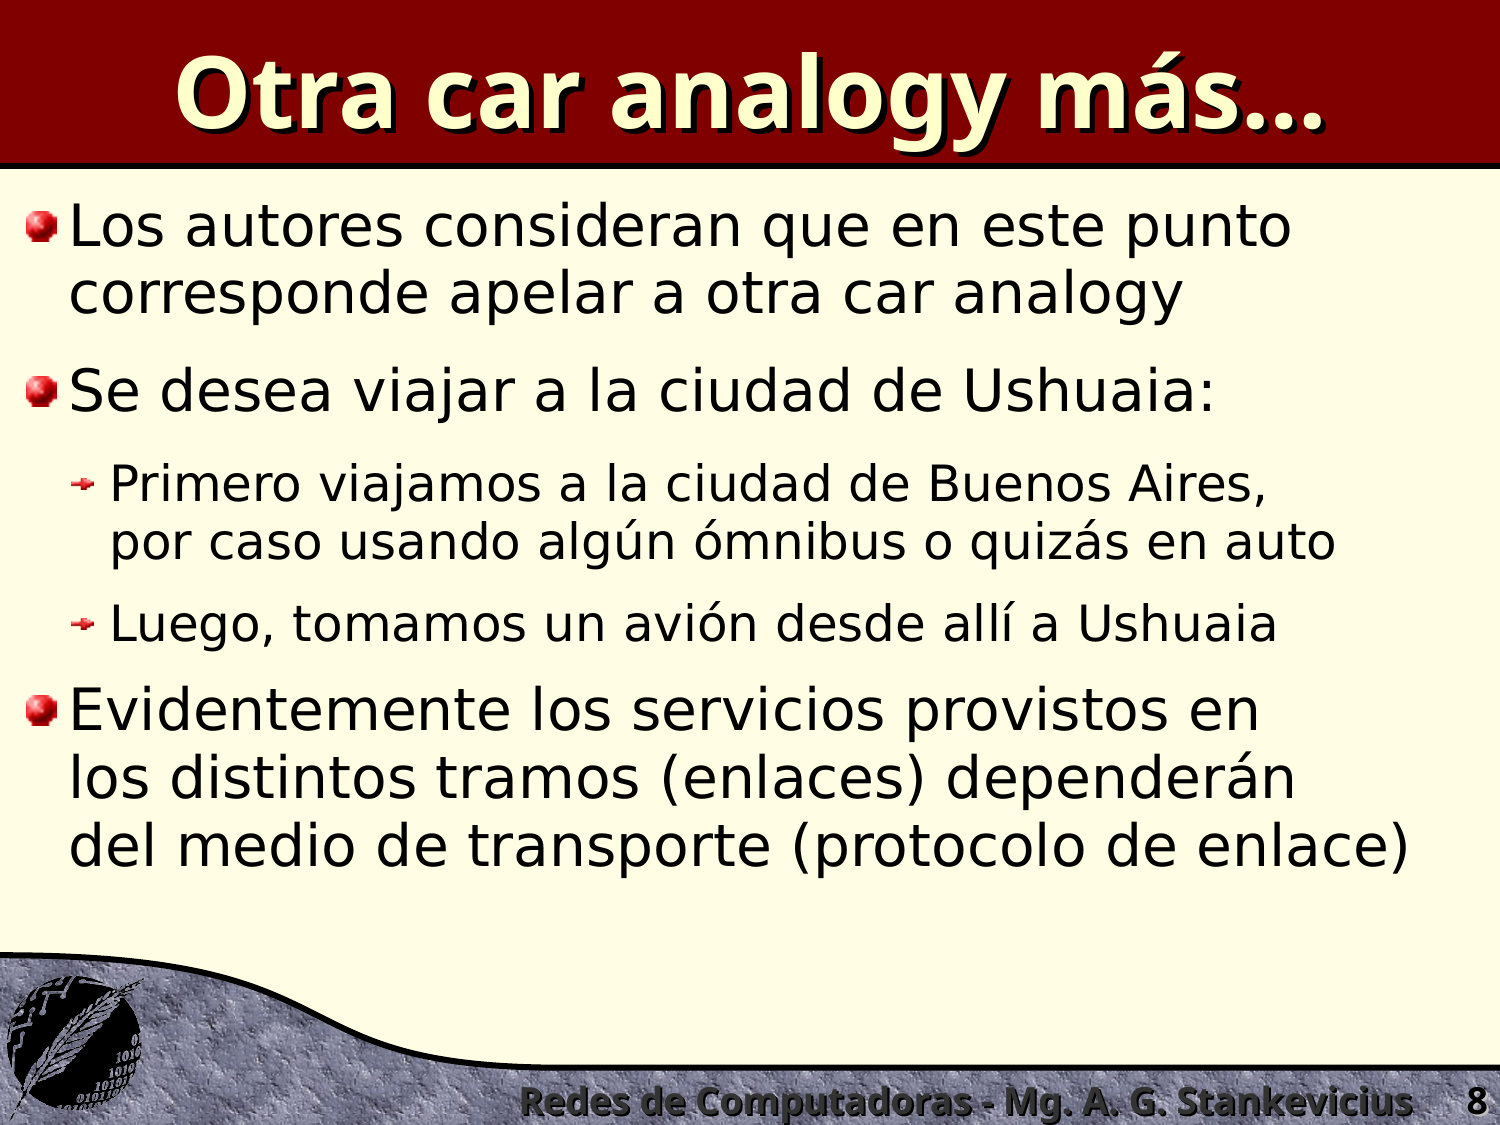

# Otra car analogy más…
Los autores consideran que en este punto corresponde apelar a otra car analogy
Se desea viajar a la ciudad de Ushuaia:
Primero viajamos a la ciudad de Buenos Aires,
por caso usando algún ómnibus o quizás en auto
Luego, tomamos un avión desde allí a Ushuaia
Evidentemente los servicios provistos en
los distintos tramos (enlaces) dependerán
del medio de transporte (protocolo de enlace)
8